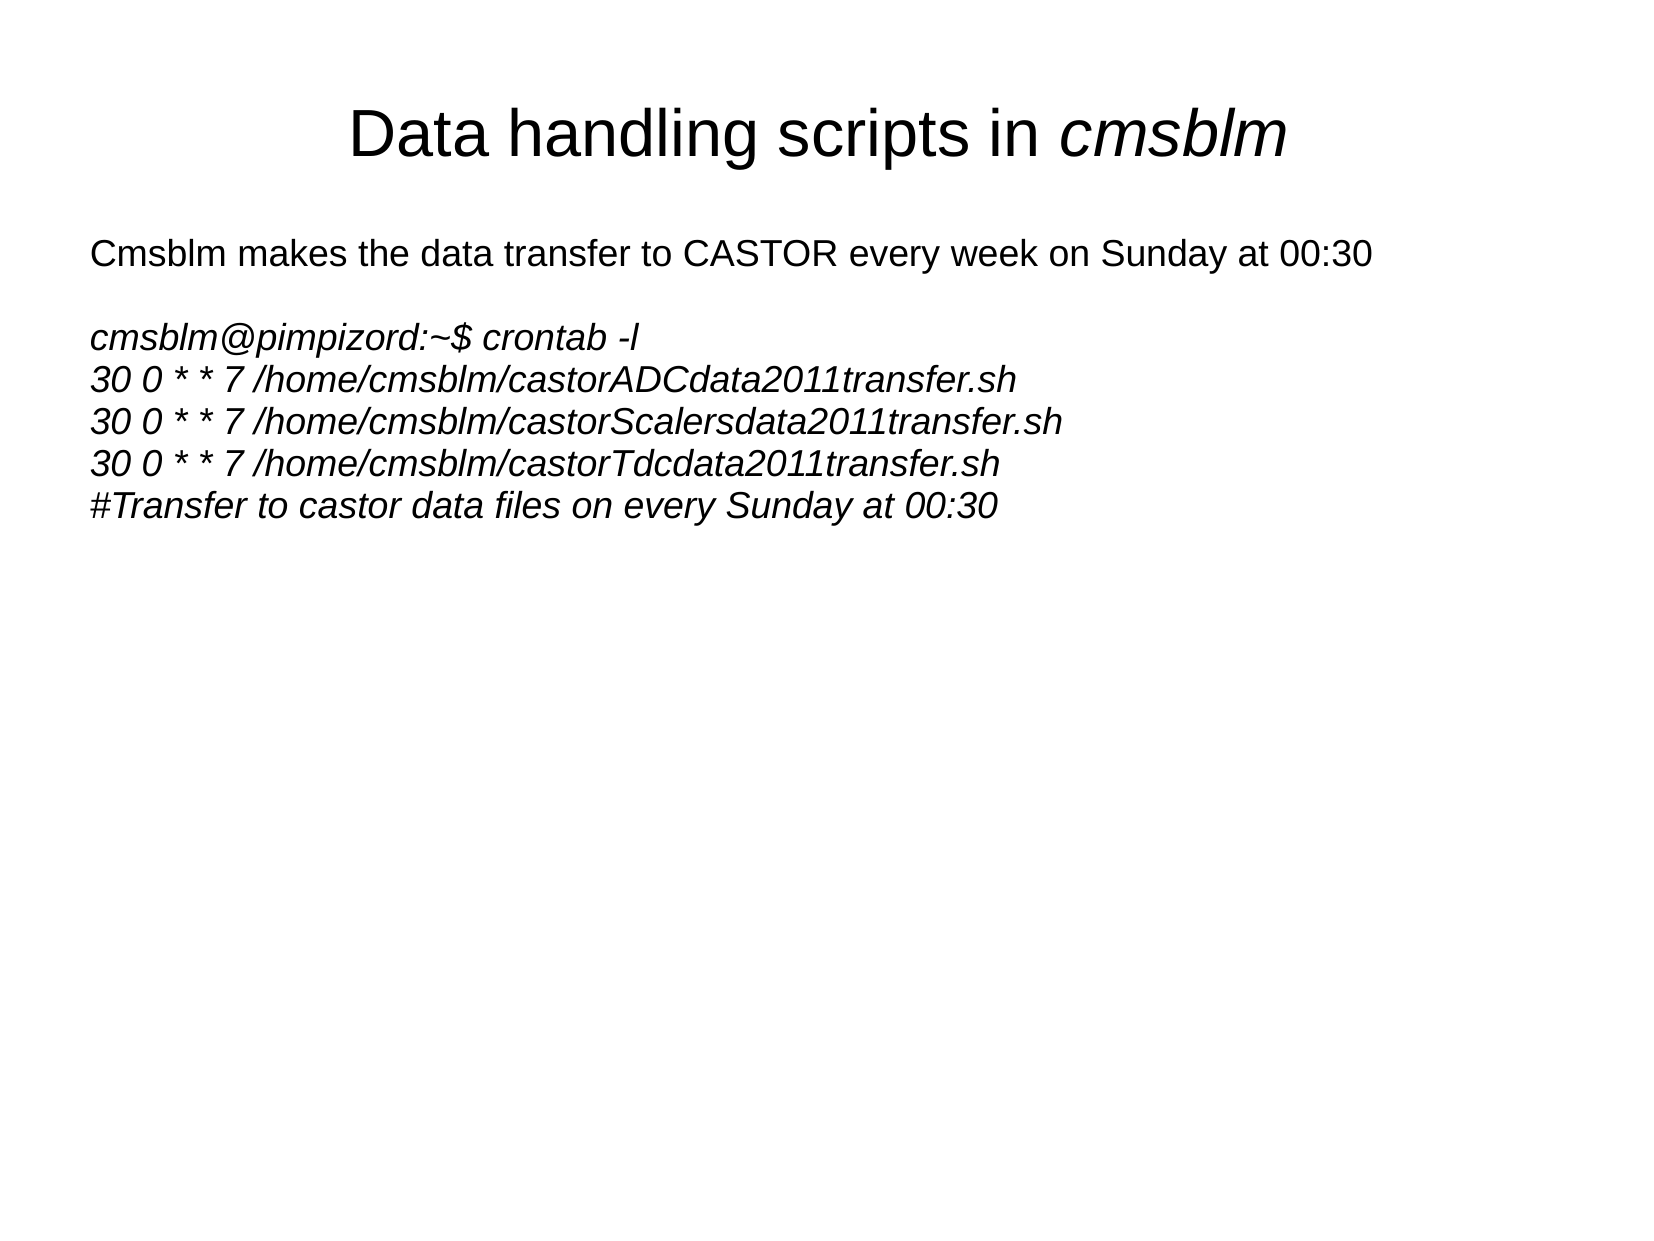

# Data handling scripts in cmsblm
Cmsblm makes the data transfer to CASTOR every week on Sunday at 00:30
cmsblm@pimpizord:~$ crontab -l
30 0 * * 7 /home/cmsblm/castorADCdata2011transfer.sh
30 0 * * 7 /home/cmsblm/castorScalersdata2011transfer.sh
30 0 * * 7 /home/cmsblm/castorTdcdata2011transfer.sh
#Transfer to castor data files on every Sunday at 00:30